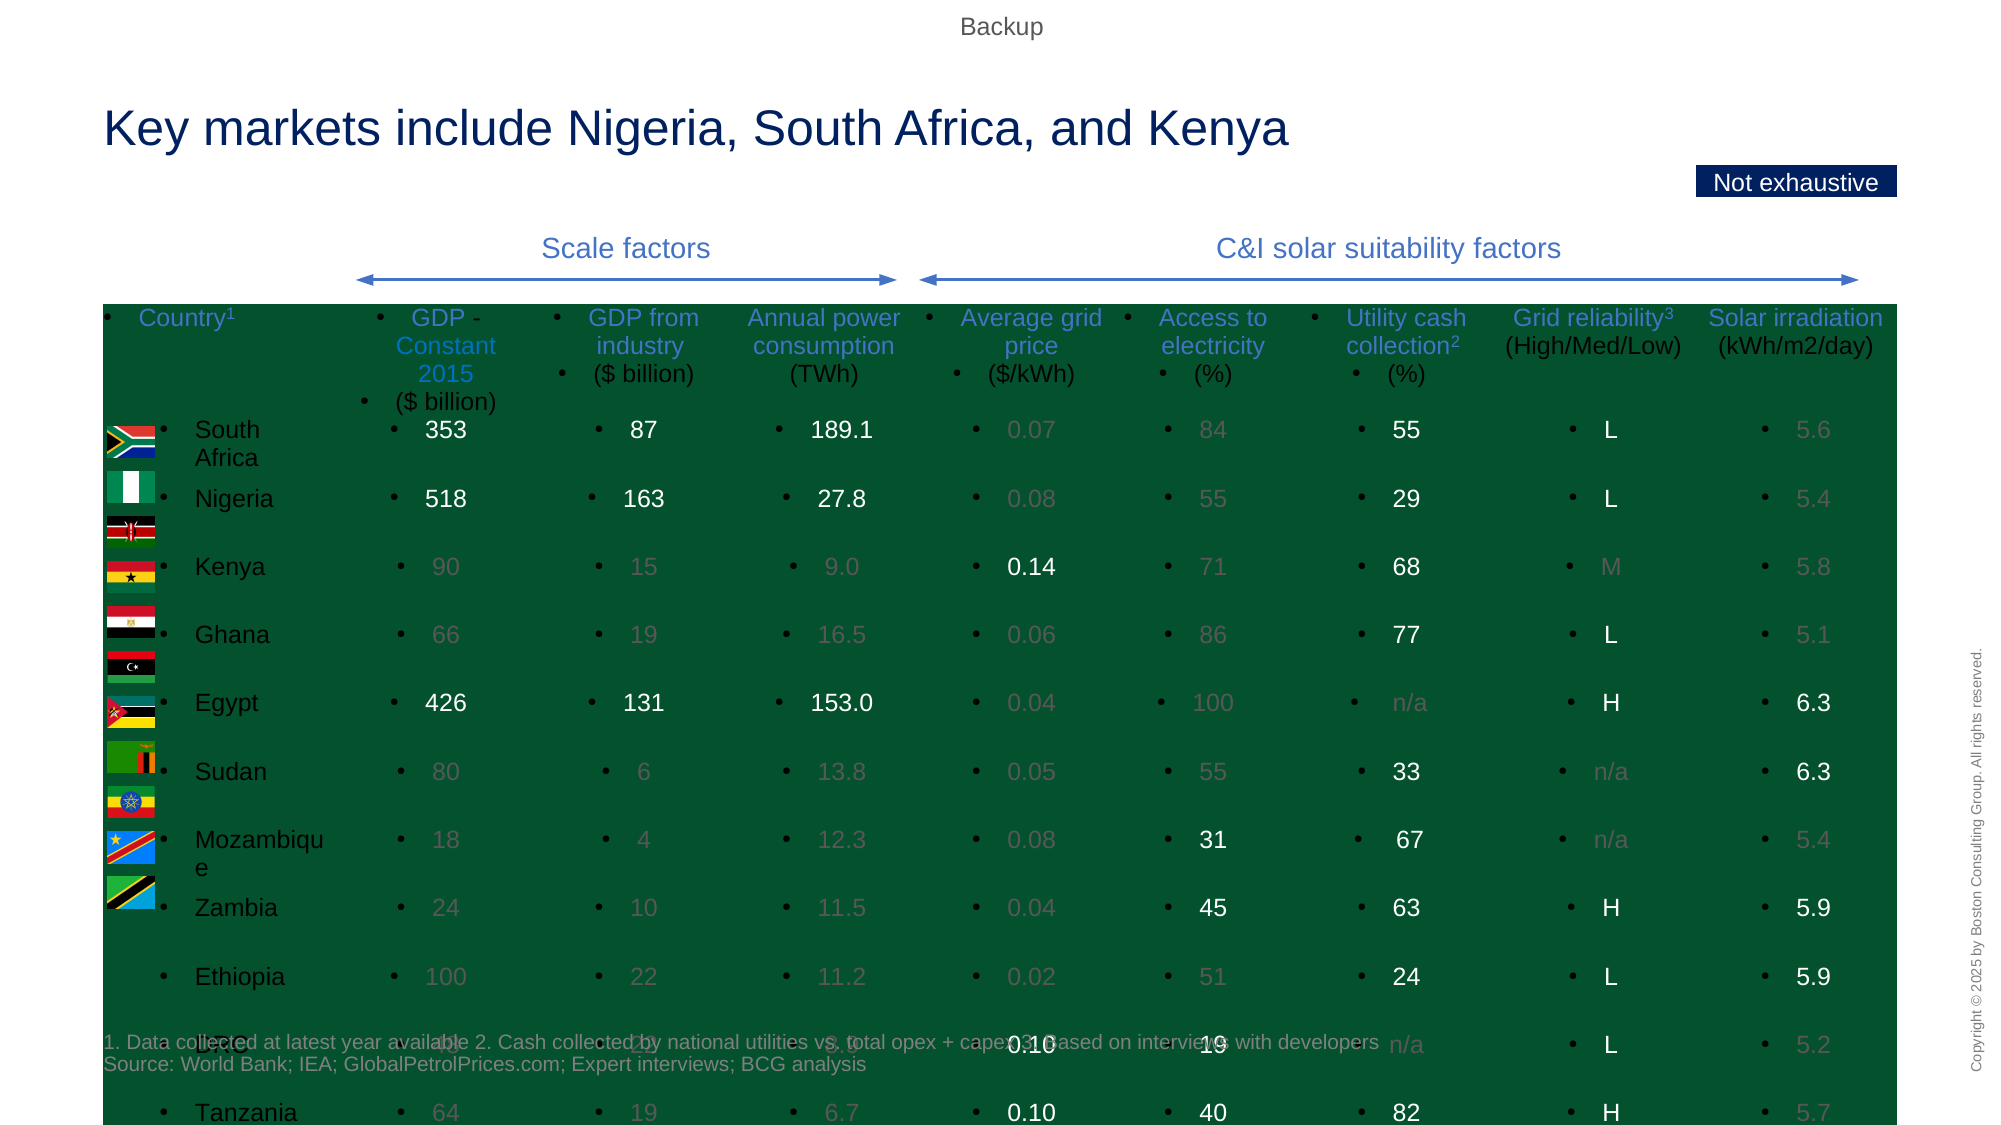

Key markets include Nigeria, South Africa, and Kenya
Not exhaustive
Scale factors
C&I solar suitability factors
| Country1 | | GDP - Constant 2015 ($ billion) | GDP from industry ($ billion) | Annual power consumption (TWh) | Average grid price ($/kWh) | Access to electricity (%) | Utility cash collection2 (%) | Grid reliability3 (High/Med/Low) | Solar irradiation (kWh/m2/day) |
| --- | --- | --- | --- | --- | --- | --- | --- | --- | --- |
| | South Africa | 353 | 87 | 189.1 | 0.07 | 84 | 55 | L | 5.6 |
| | Nigeria | 518 | 163 | 27.8 | 0.08 | 55 | 29 | L | 5.4 |
| | Kenya | 90 | 15 | 9.0 | 0.14 | 71 | 68 | M | 5.8 |
| | Ghana | 66 | 19 | 16.5 | 0.06 | 86 | 77 | L | 5.1 |
| | Egypt | 426 | 131 | 153.0 | 0.04 | 100 | n/a | H | 6.3 |
| | Sudan | 80 | 6 | 13.8 | 0.05 | 55 | 33 | n/a | 6.3 |
| | Mozambique | 18 | 4 | 12.3 | 0.08 | 31 | 67 | n/a | 5.4 |
| | Zambia | 24 | 10 | 11.5 | 0.04 | 45 | 63 | H | 5.9 |
| | Ethiopia | 100 | 22 | 11.2 | 0.02 | 51 | 24 | L | 5.9 |
| | DRC | 48 | 22 | 8.9 | 0.10 | 19 | n/a | L | 5.2 |
| | Tanzania | 64 | 19 | 6.7 | 0.10 | 40 | 82 | H | 5.7 |
1. Data collected at latest year available 2. Cash collected by national utilities vs. total opex + capex 3. Based on interviews with developers
Source: World Bank; IEA; GlobalPetrolPrices.com; Expert interviews; BCG analysis